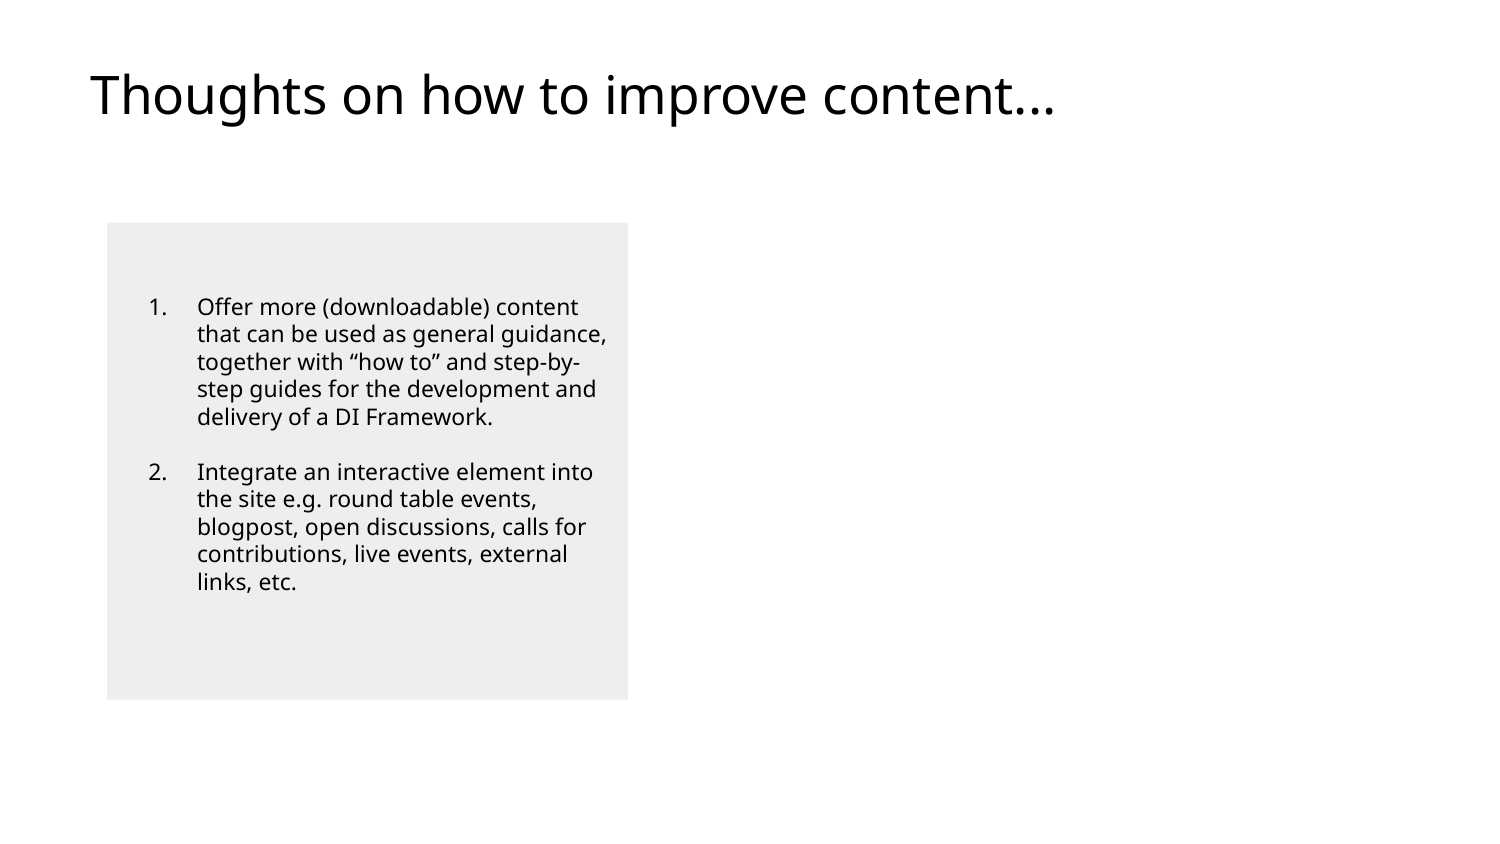

# Thoughts on how to improve content...
Offer more (downloadable) content that can be used as general guidance, together with “how to” and step-by-step guides for the development and delivery of a DI Framework.
Integrate an interactive element into the site e.g. round table events, blogpost, open discussions, calls for contributions, live events, external links, etc.